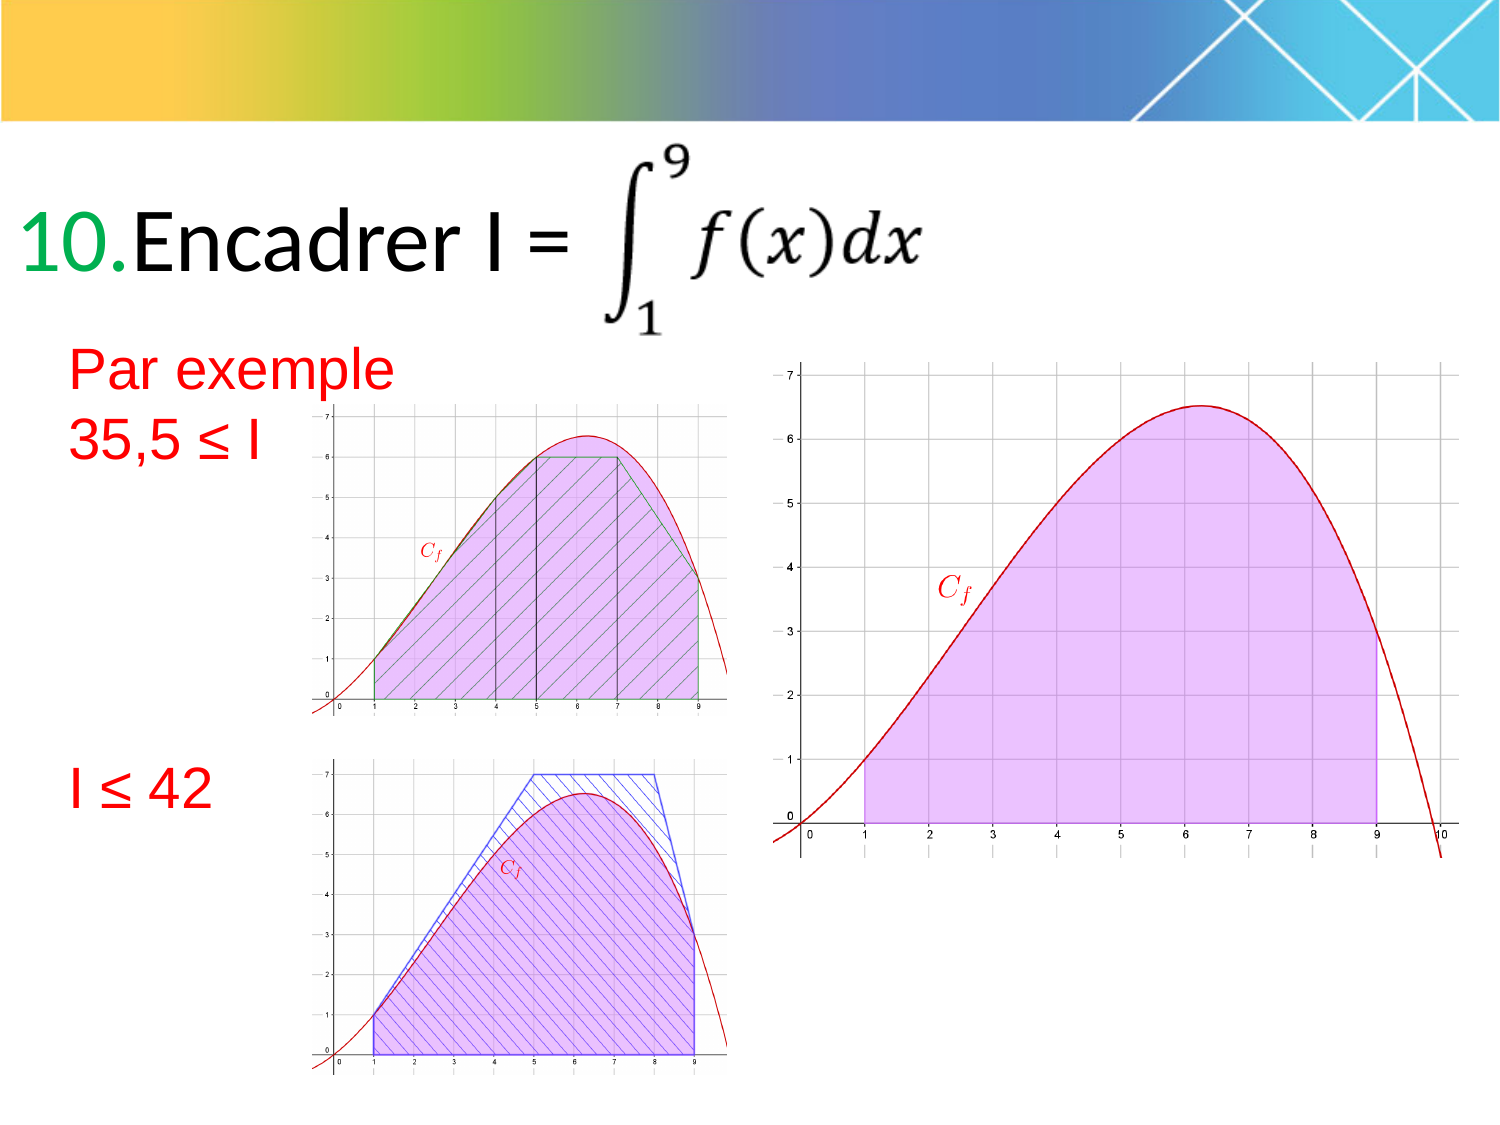

# Encadrer I =
Par exemple
35,5 ≤ I
I ≤ 42